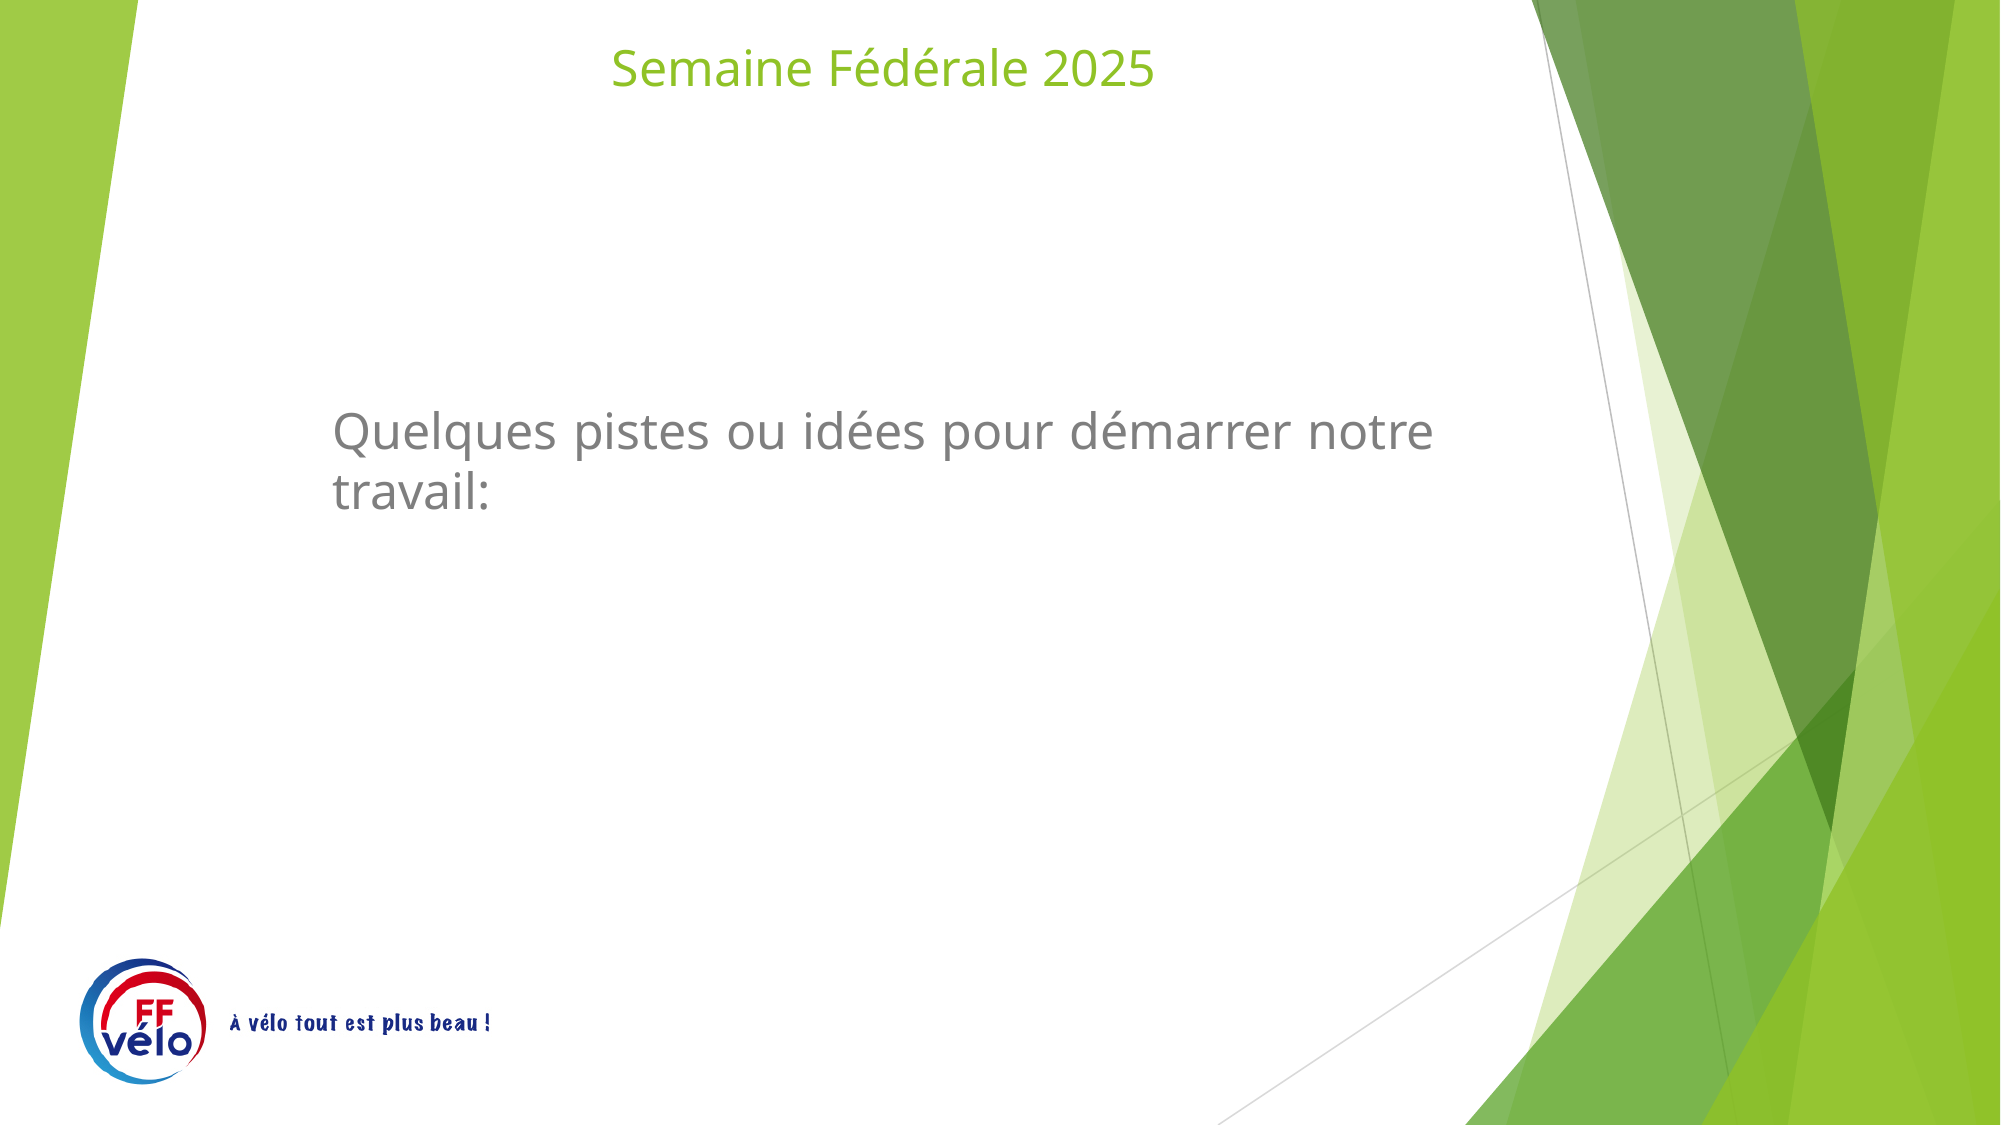

# Semaine Fédérale 2025
Quelques pistes ou idées pour démarrer notre travail: